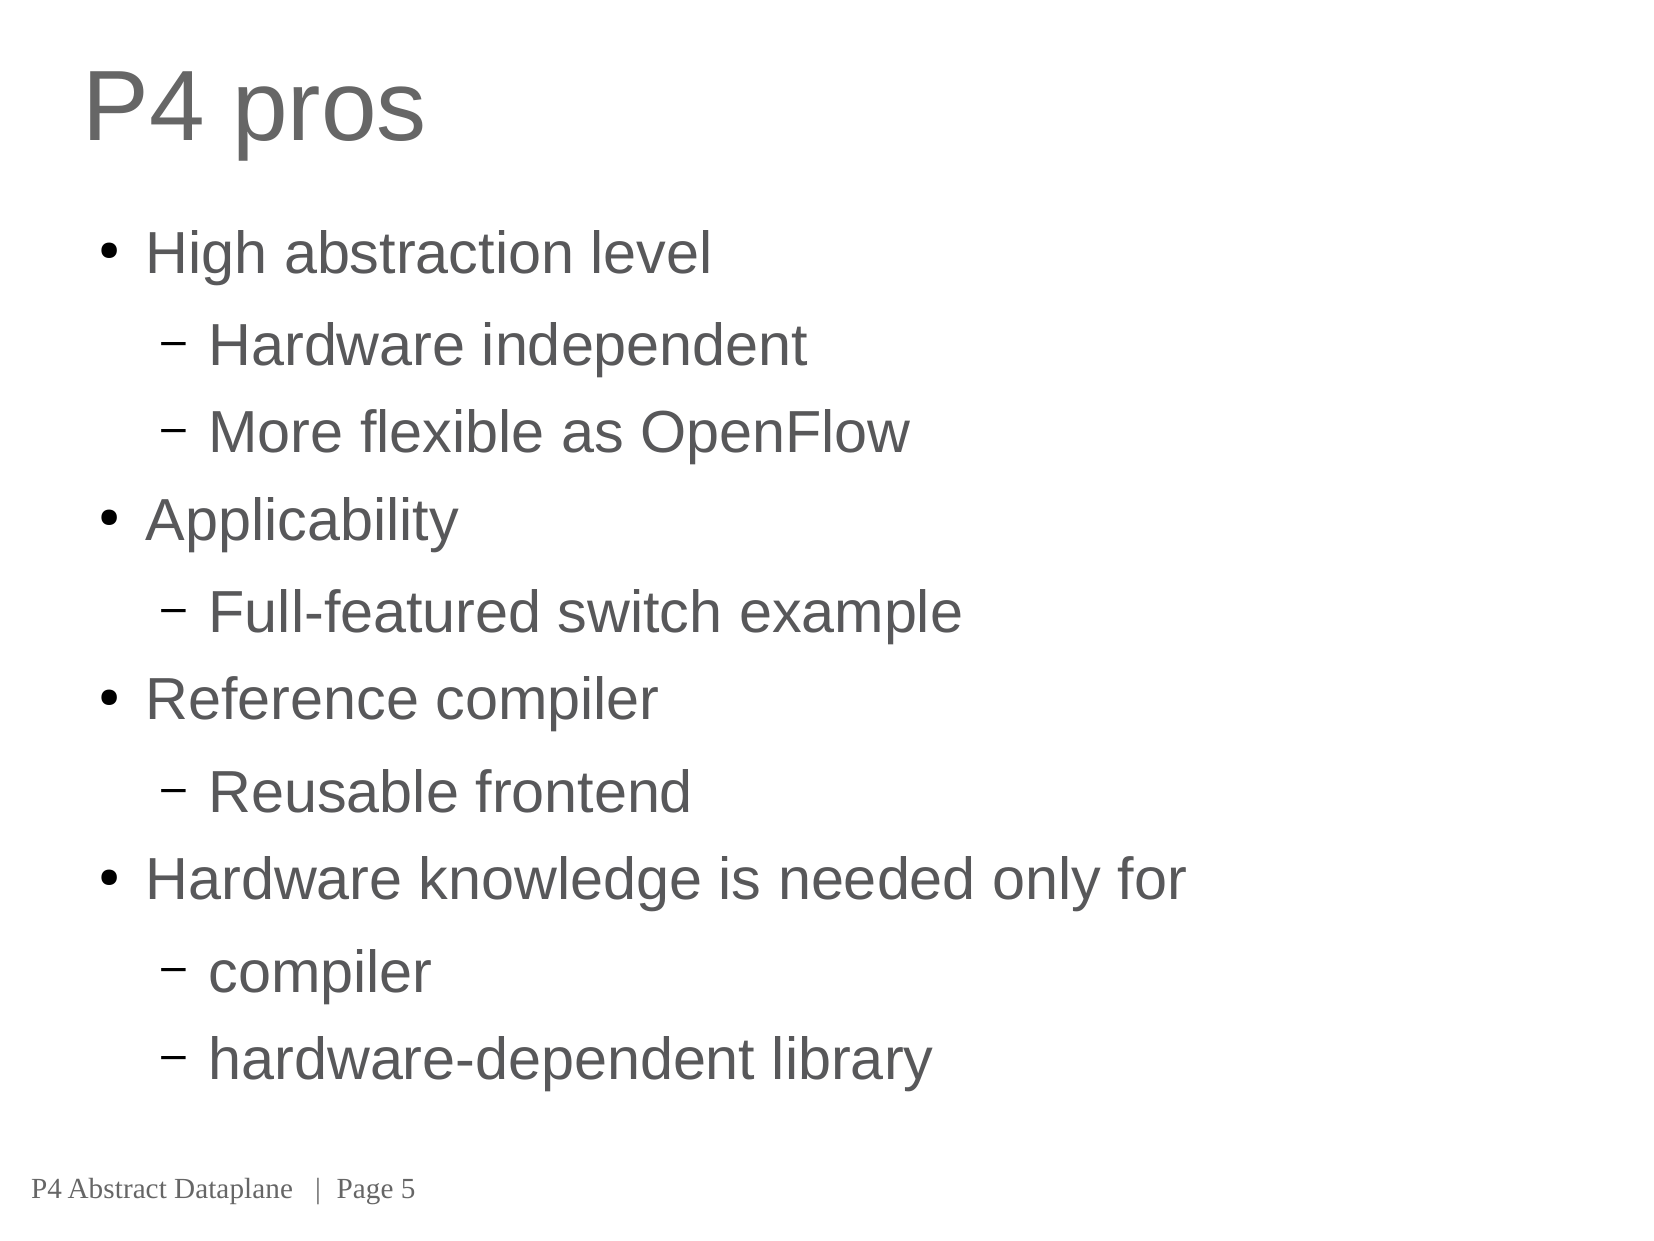

# P4 pros
High abstraction level
Hardware independent
More flexible as OpenFlow
Applicability
Full-featured switch example
Reference compiler
Reusable frontend
Hardware knowledge is needed only for
compiler
hardware-dependent library
5
P4 Abstract Dataplane